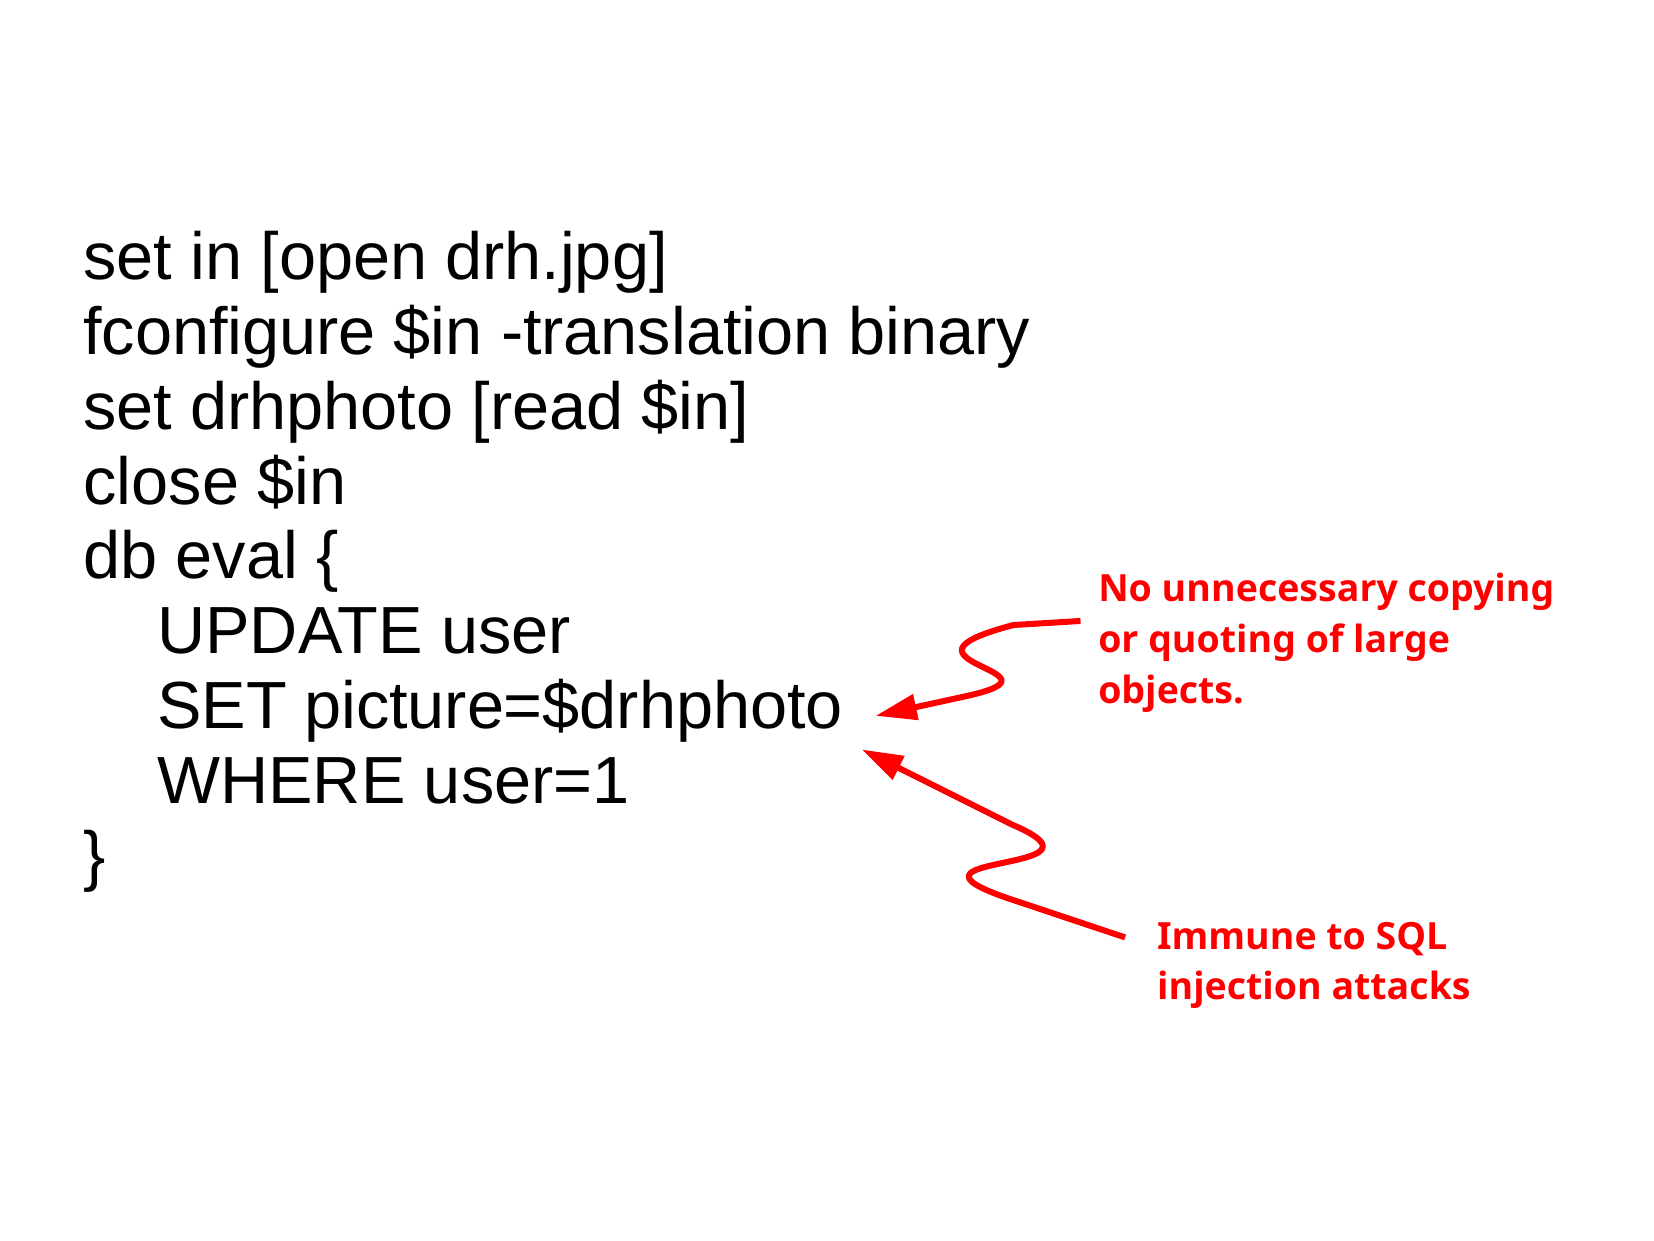

set in [open drh.jpg]
fconfigure $in -translation binary
set drhphoto [read $in]
close $in
db eval {
 UPDATE user
 SET picture=$drhphoto
 WHERE user=1
}
No unnecessary copying
or quoting of large
objects.
Immune to SQL
injection attacks